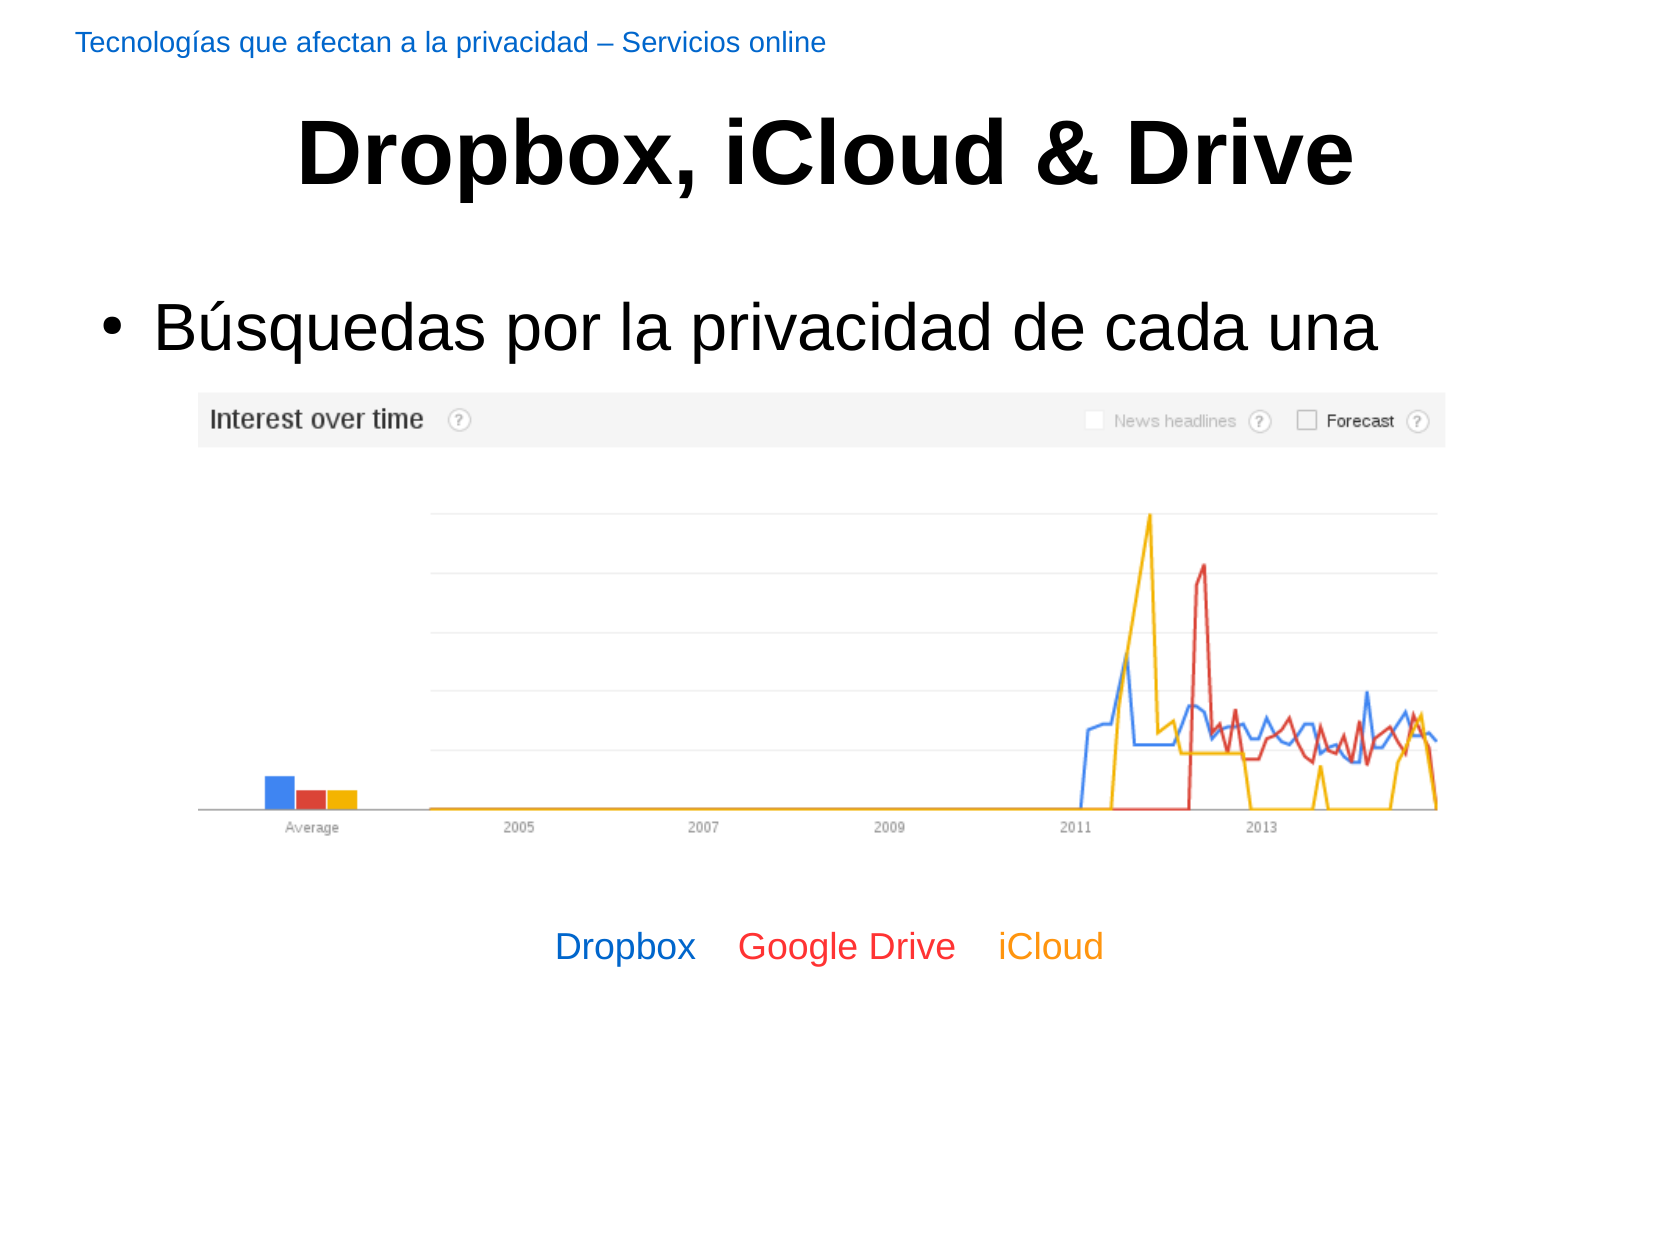

Tecnologías que afectan a la privacidad – Servicios online
# Dropbox, iCloud & Drive
Búsquedas por la privacidad de cada una
Dropbox Google Drive iCloud